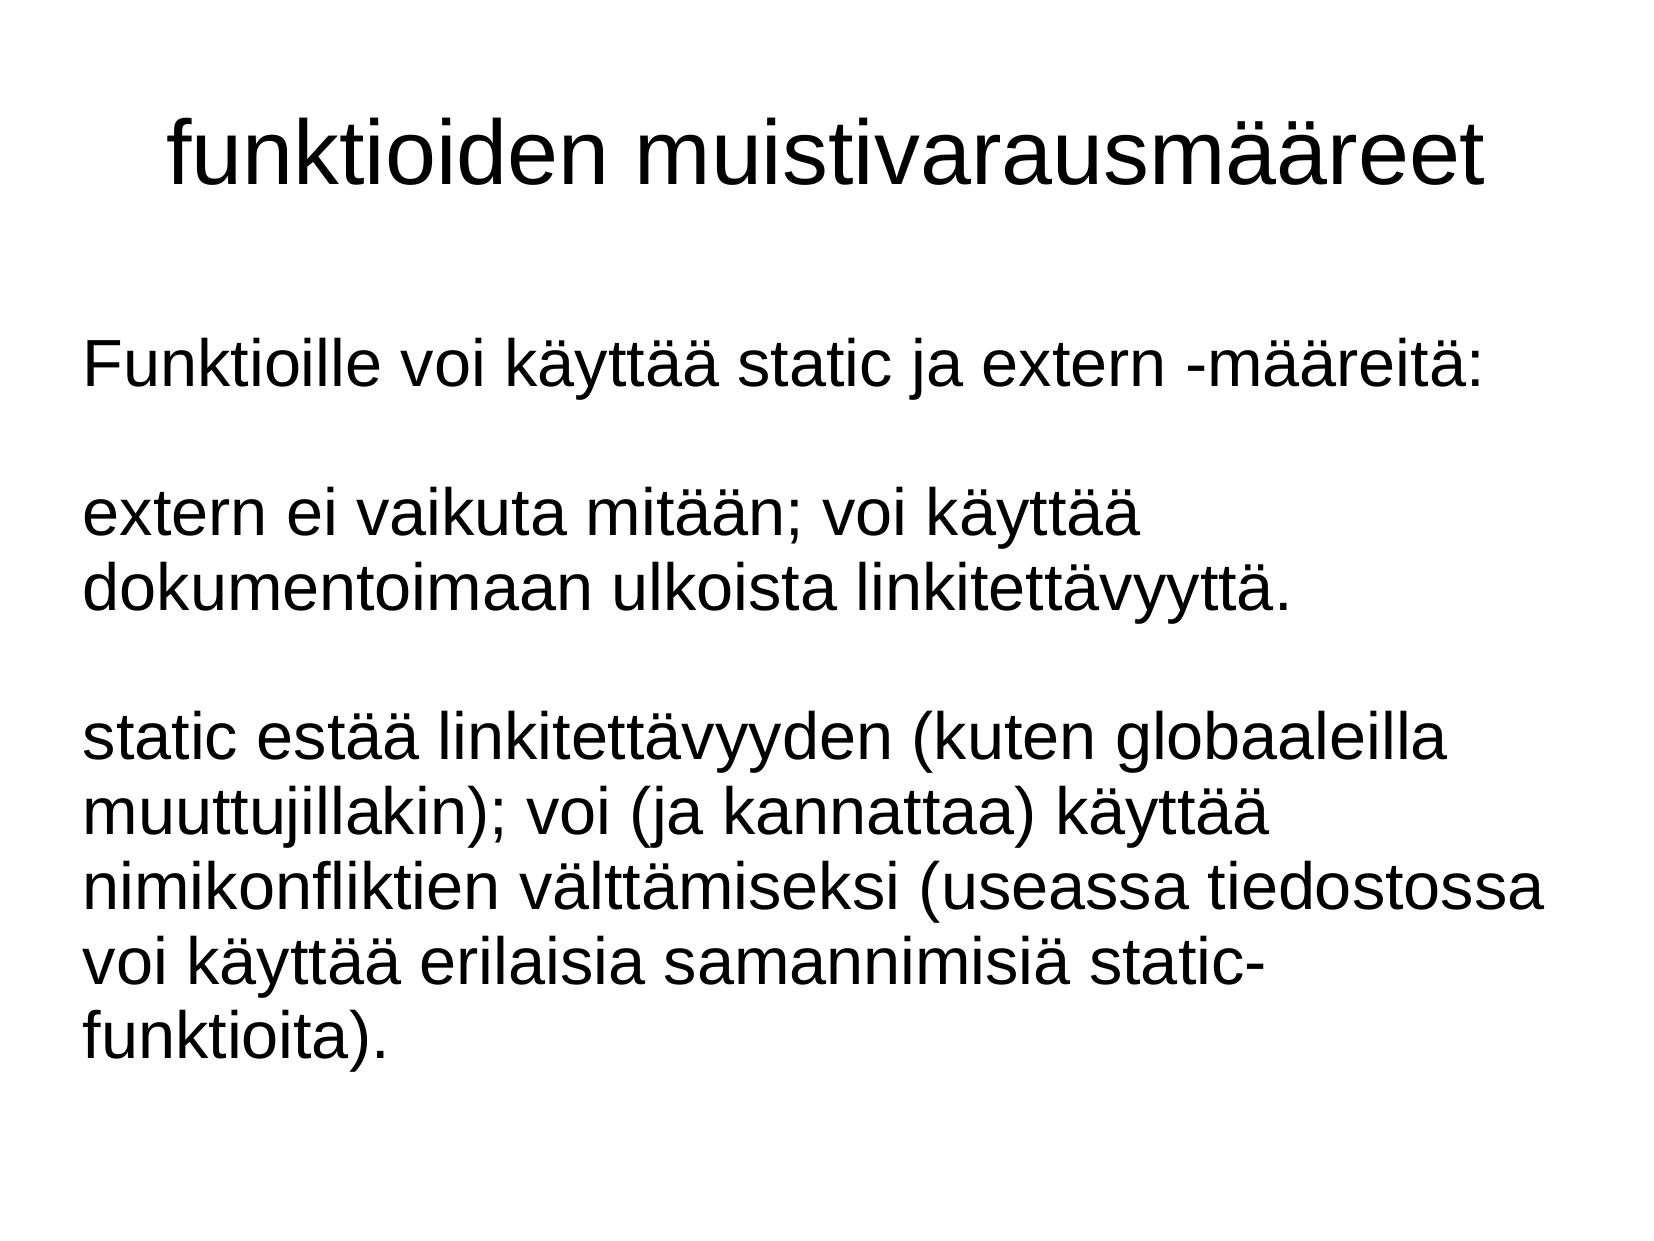

# funktioiden muistivarausmääreet
Funktioille voi käyttää static ja extern -määreitä:
extern ei vaikuta mitään; voi käyttää dokumentoimaan ulkoista linkitettävyyttä.
static estää linkitettävyyden (kuten globaaleilla muuttujillakin); voi (ja kannattaa) käyttää nimikonfliktien välttämiseksi (useassa tiedostossa voi käyttää erilaisia samannimisiä static-funktioita).